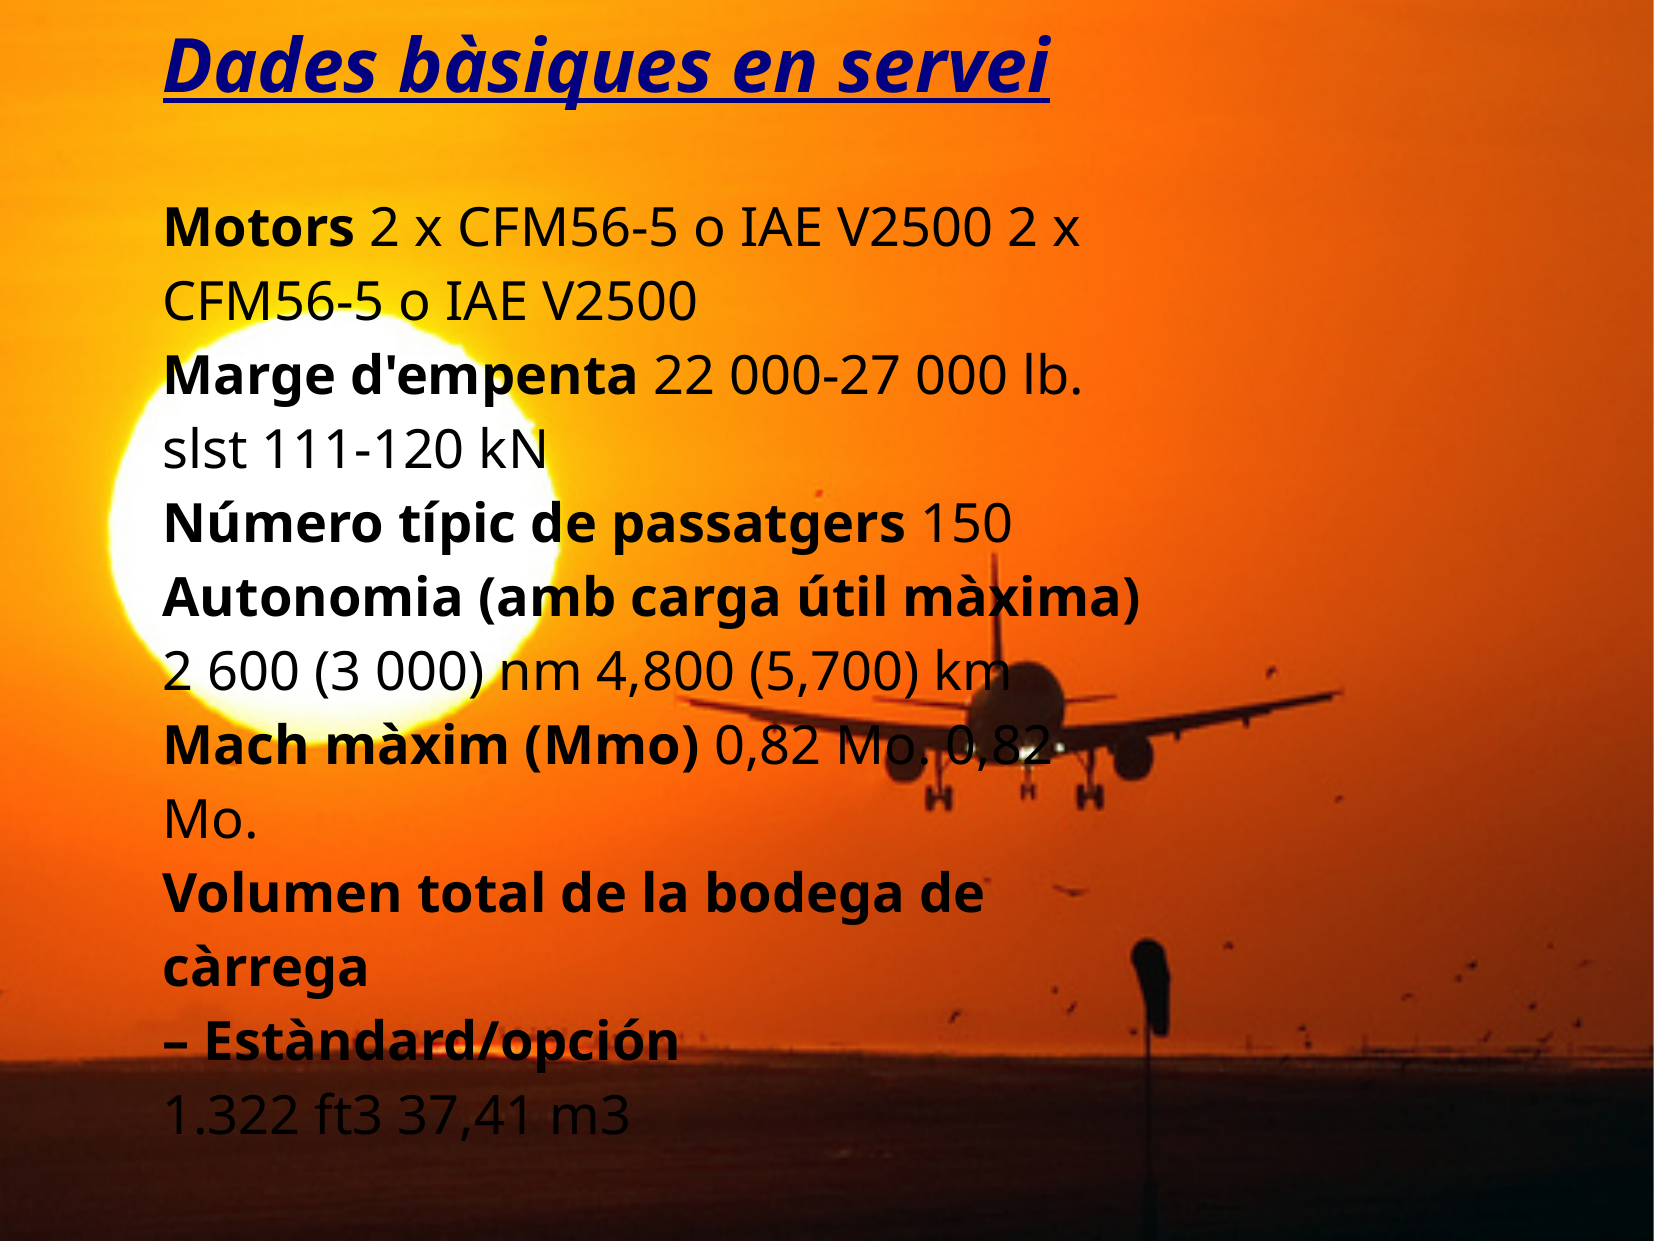

Dades bàsiques en servei
Motors 2 x CFM56-5 o IAE V2500 2 x CFM56-5 o IAE V2500
Marge d'empenta 22 000-27 000 lb. slst 111-120 kN
Número típic de passatgers 150
Autonomia (amb carga útil màxima) 2 600 (3 000) nm 4,800 (5,700) km
Mach màxim (Mmo) 0,82 Mo. 0,82 Mo.
Volumen total de la bodega de càrrega
– Estàndard/opción
1.322 ft3 37,41 m3